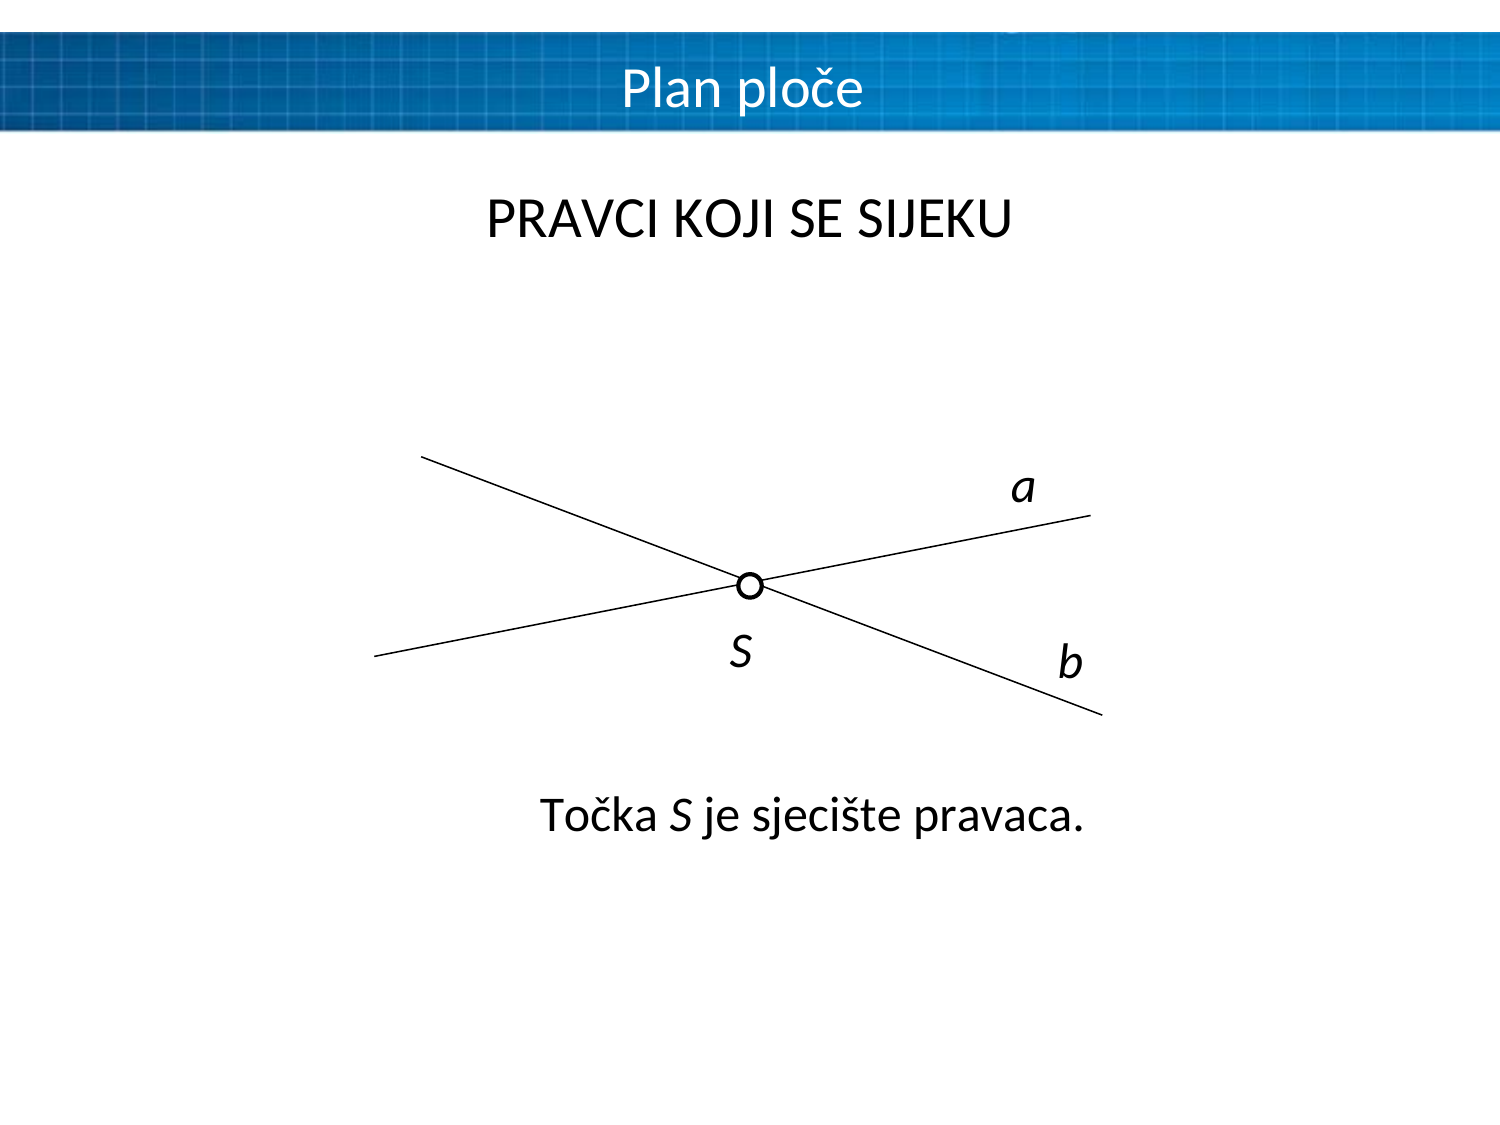

# Plan ploče
PRAVCI KOJI SE SIJEKU
a
S
b
Točka S je sjecište pravaca.